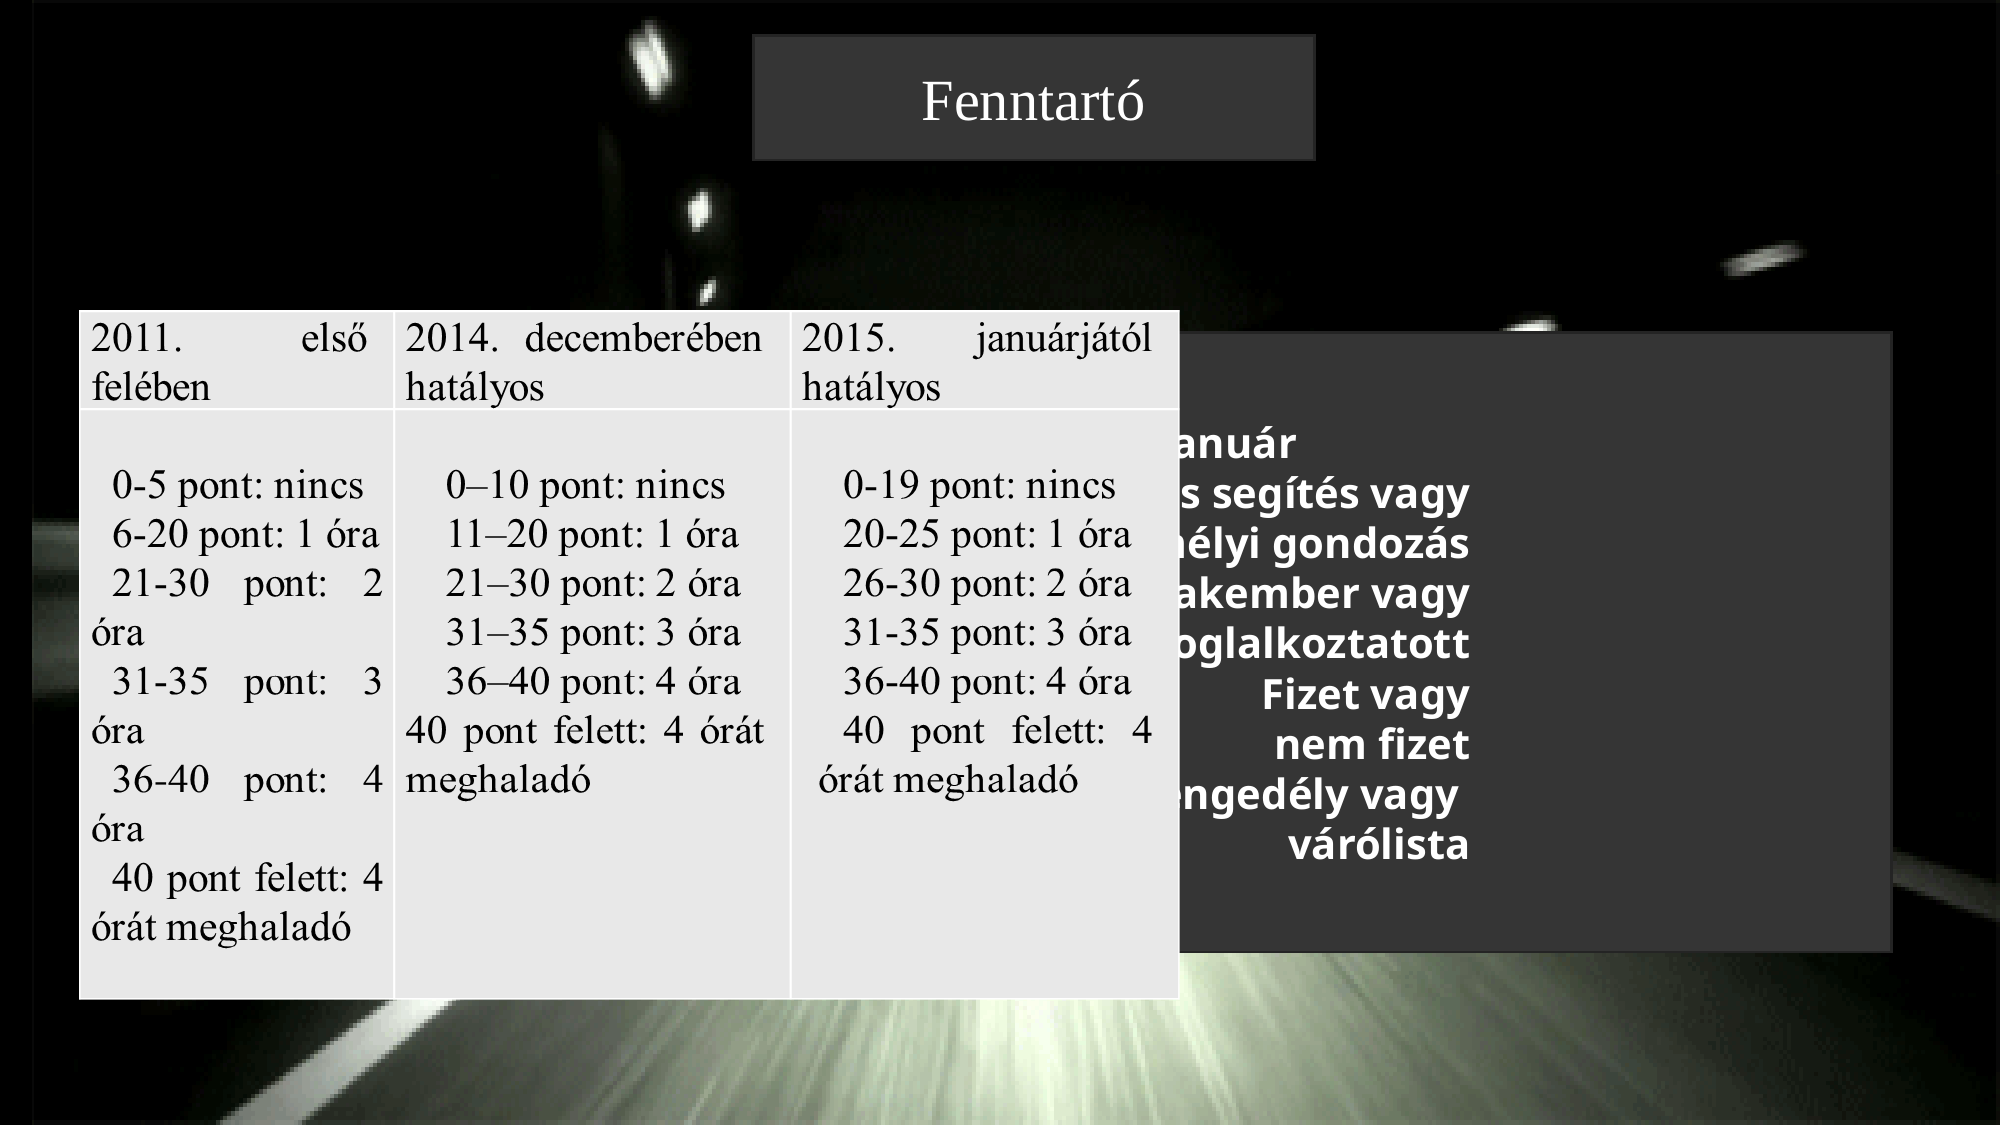

Fenntartó
2016. január
szociális segítés vagy
 a személyi gondozás
Szakember vagy
Önkéntes,Közfoglalkoztatott
Fizet vagy
nem fizet
Működési engedély vagy
várólista